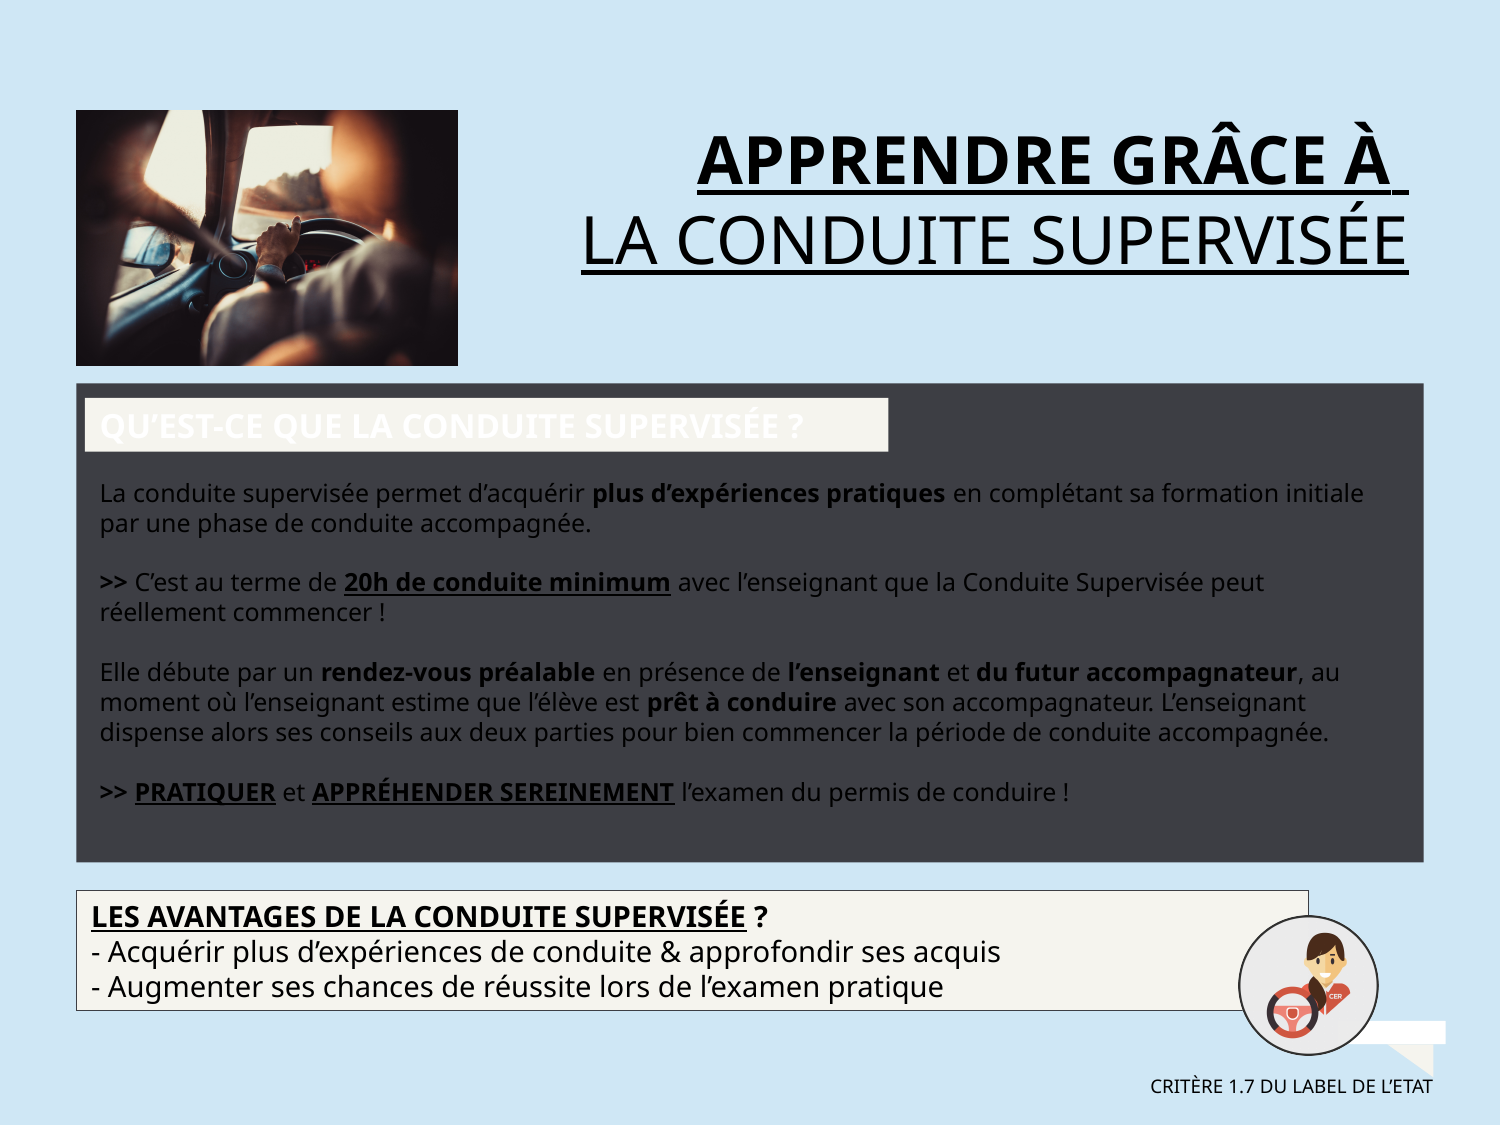

APPRENDRE GRÂCE À
LA CONDUITE SUPERVISÉE
QU’EST-CE QUE LA CONDUITE SUPERVISÉE ?
La conduite supervisée permet d’acquérir plus d’expériences pratiques en complétant sa formation initiale par une phase de conduite accompagnée.
>> C’est au terme de 20h de conduite minimum avec l’enseignant que la Conduite Supervisée peut réellement commencer !
Elle débute par un rendez-vous préalable en présence de l’enseignant et du futur accompagnateur, au moment où l’enseignant estime que l’élève est prêt à conduire avec son accompagnateur. L’enseignant dispense alors ses conseils aux deux parties pour bien commencer la période de conduite accompagnée.
>> PRATIQUER et APPRÉHENDER SEREINEMENT l’examen du permis de conduire !
LES AVANTAGES DE LA CONDUITE SUPERVISÉE ?
- Acquérir plus d’expériences de conduite & approfondir ses acquis
- Augmenter ses chances de réussite lors de l’examen pratique
CRITÈRE 1.7 DU LABEL DE L’ETAT